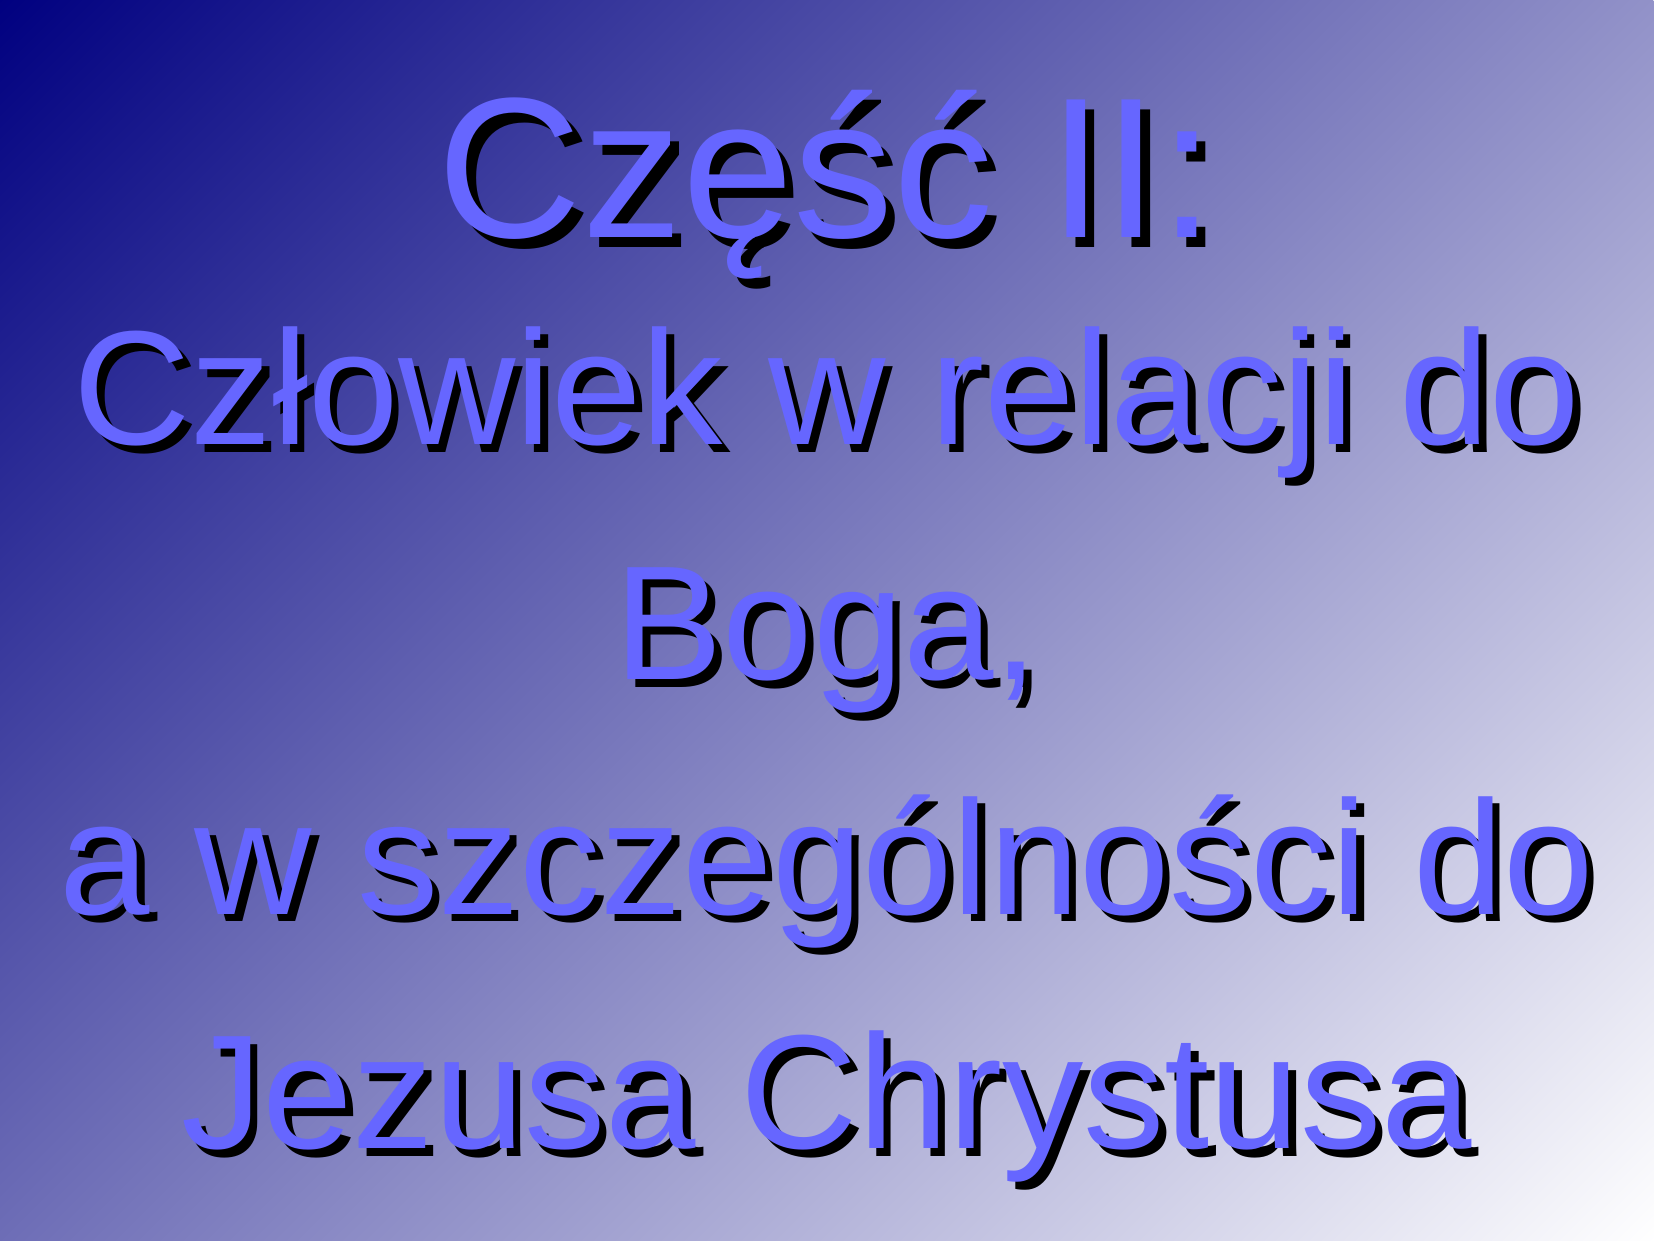

# Część II:
Człowiek w relacji do
Boga,
a w szczególności do
Jezusa Chrystusa